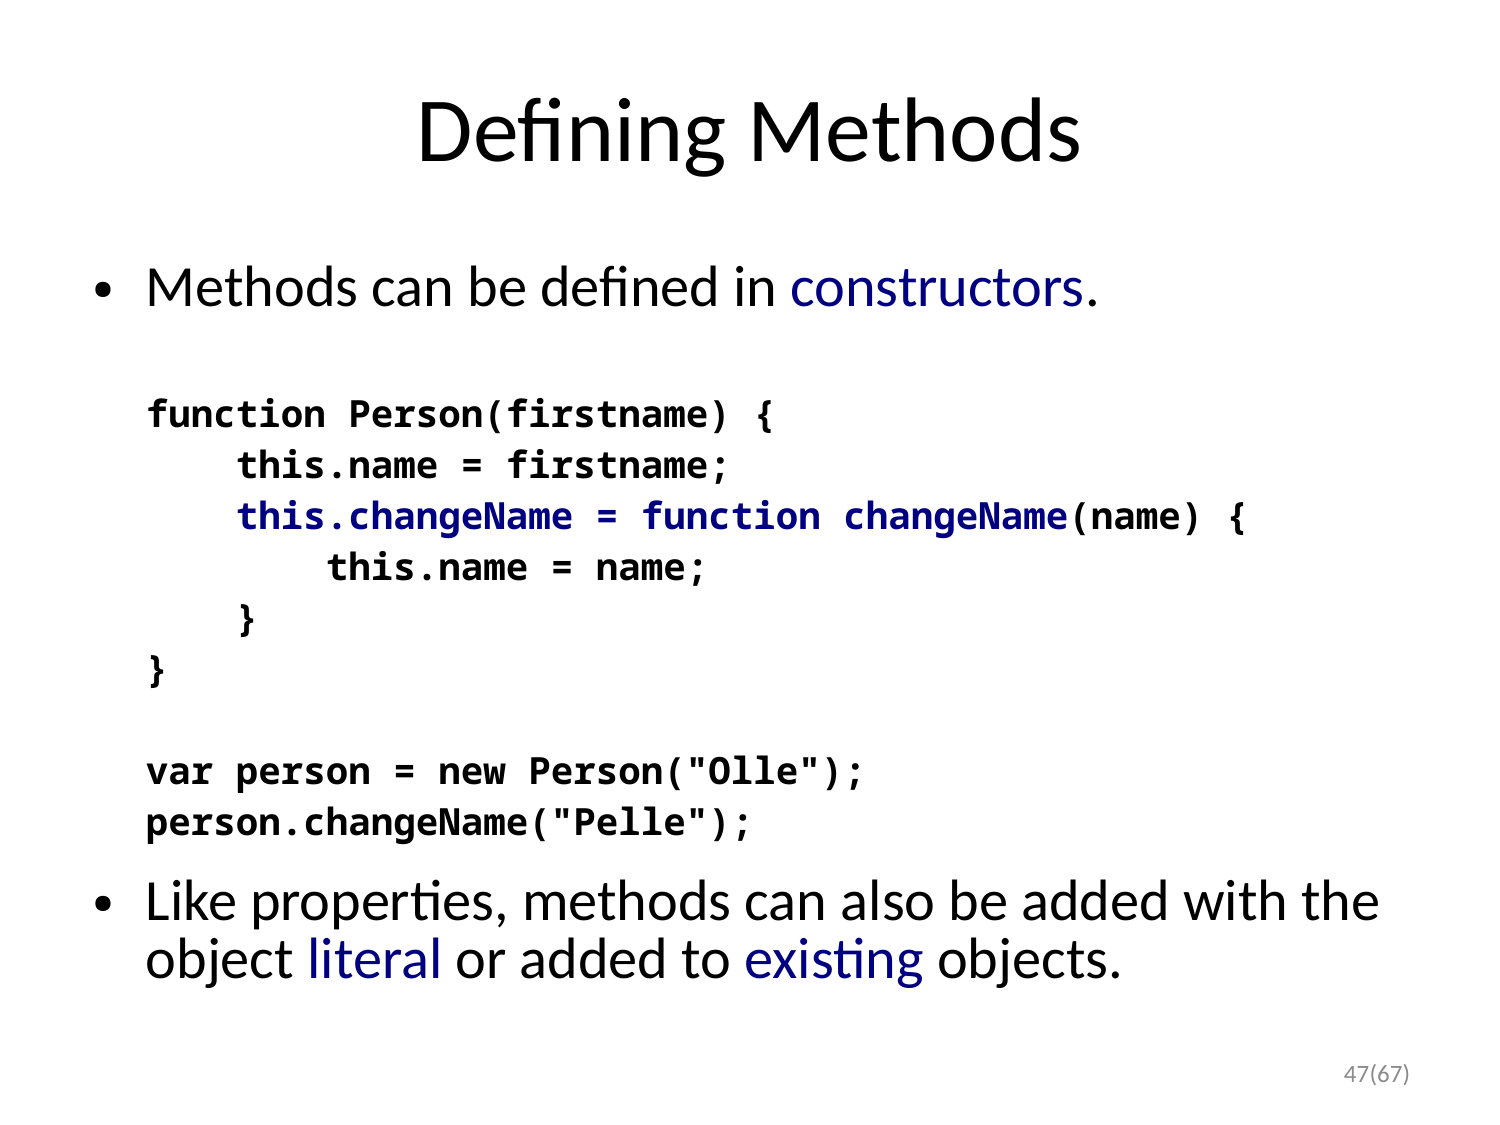

# Defining Methods
Methods can be defined in constructors.
function Person(firstname) {
 this.name = firstname;
 this.changeName = function changeName(name) {
 this.name = name;
 }
}
var person = new Person("Olle");
person.changeName("Pelle");
Like properties, methods can also be added with the object literal or added to existing objects.
47